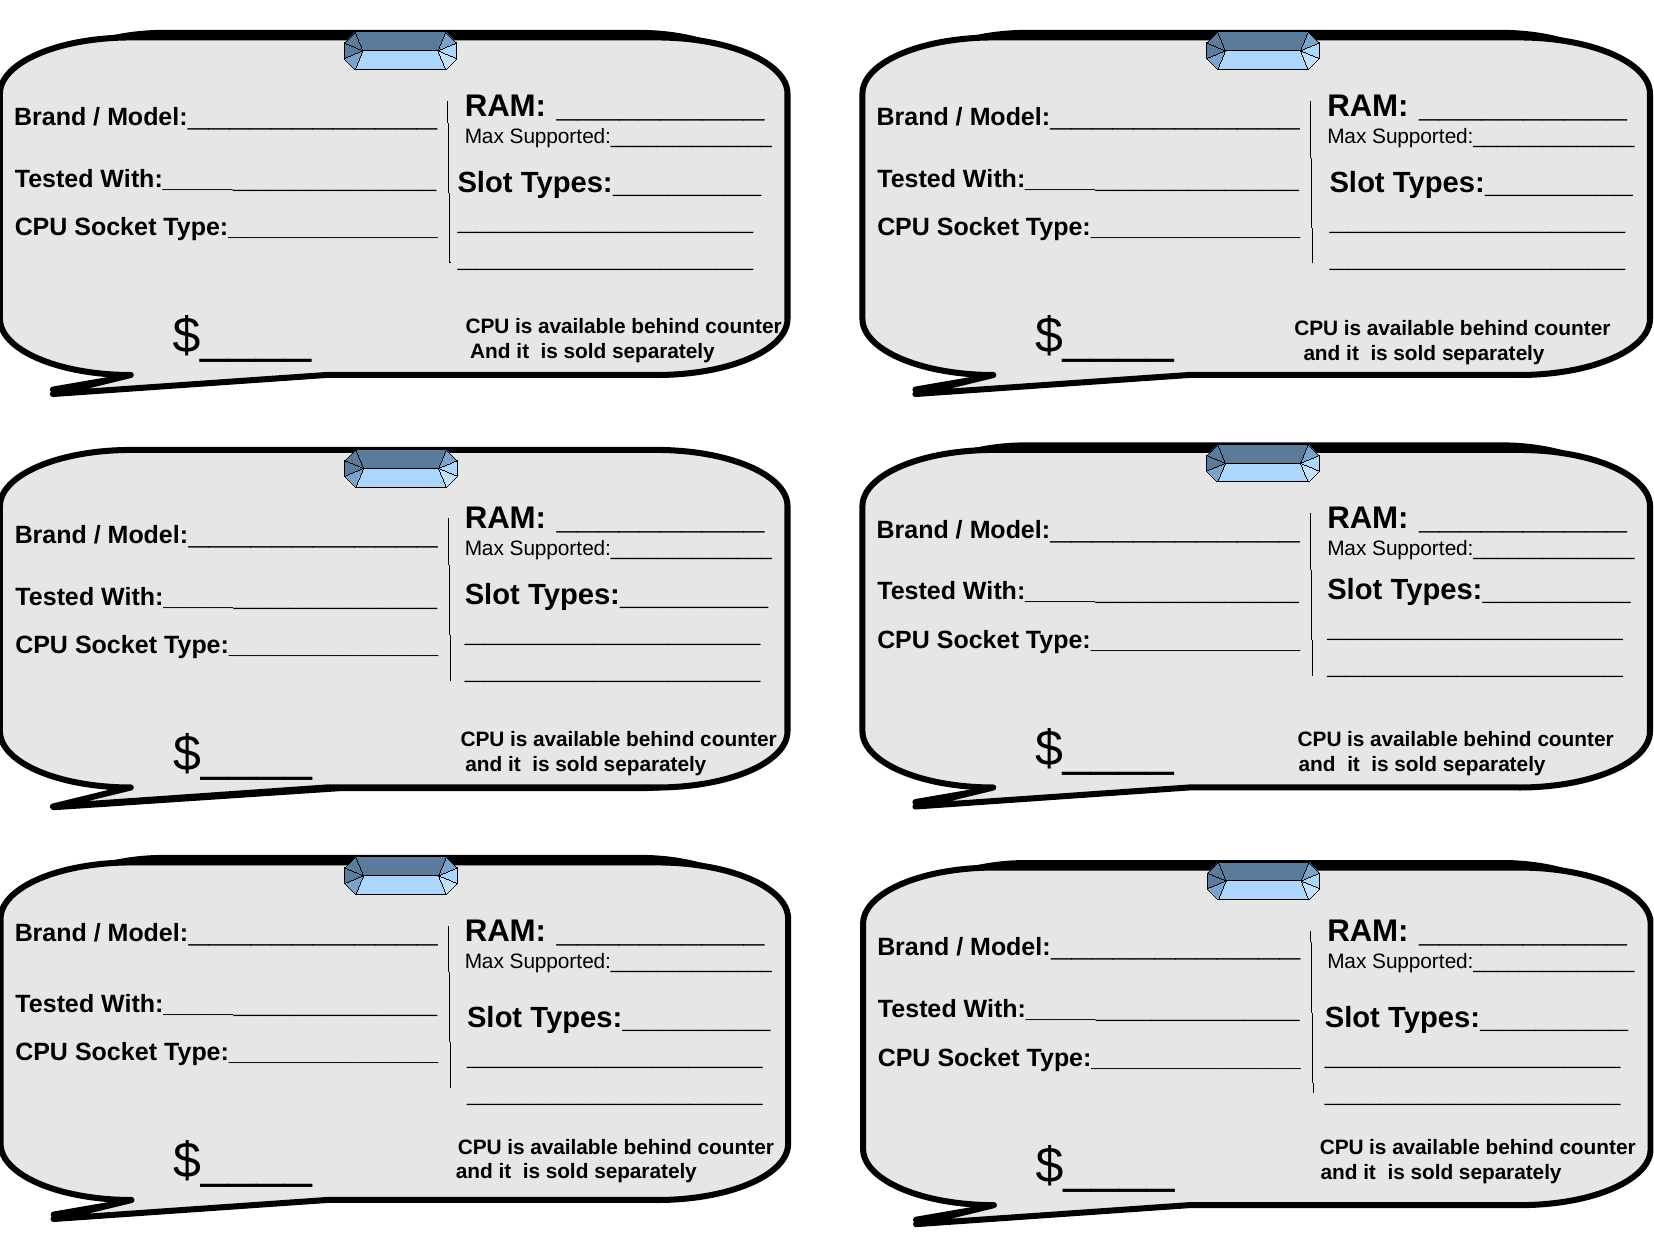

RAM: __________
Max Supported:______________
RAM: __________
Max Supported:______________
Brand / Model:____________
Brand / Model:____________
CPU:______
Speed: ____
CPU:______
Speed: ____
Tested With:________________
Tested With:________________
RAM: ___________
RAM: ___________
Slot Types:________
________________
________________
Slot Types:________
________________
________________
Slot Types:________
________________
________________
Slot Types:________
________________
________________
CPU Socket Type:_______________
CPU Socket Type:_______________
Notes:______________
___________________
Notes:______________
___________________
$___
$___
$____
$____
 CPU is available behind counter
 And it is sold separately
 CPU is available behind counter
 and it is sold separately
RAM: __________
Max Supported:______________
RAM: __________
Max Supported:______________
Brand / Model:____________
CPU:______
Speed: ____
Brand / Model:____________
CPU:______
Speed: ____
Tested With:________________
Slot Types:________
________________
________________
RAM: ___________
Slot Types:________
________________
________________
Tested With:________________
RAM: ___________
Slot Types:________
________________
________________
Slot Types:________
________________
________________
CPU Socket Type:_______________
CPU Socket Type:_______________
Notes:______________
___________________
Notes:______________
___________________
$___
$____
 CPU is available behind counter
 and it is sold separately
 CPU is available behind counter
 and it is sold separately
$___
$____
Brand / Model:____________
RAM: __________
Max Supported:______________
RAM: __________
Max Supported:______________
CPU:______
Speed: ____
Brand / Model:____________
CPU:______
Speed: ____
Tested With:________________
RAM: ___________
Tested With:________________
RAM: ___________
Slot Types:________
________________
________________
Slot Types:________
________________
________________
Slot Types:________
________________
________________
Slot Types:________
________________
________________
CPU Socket Type:_______________
CPU Socket Type:_______________
Notes:______________
___________________
Notes:______________
___________________
 CPU is available behind counter
 and it is sold separately
 CPU is available behind counter
 and it is sold separately
$___
$____
$___
$____